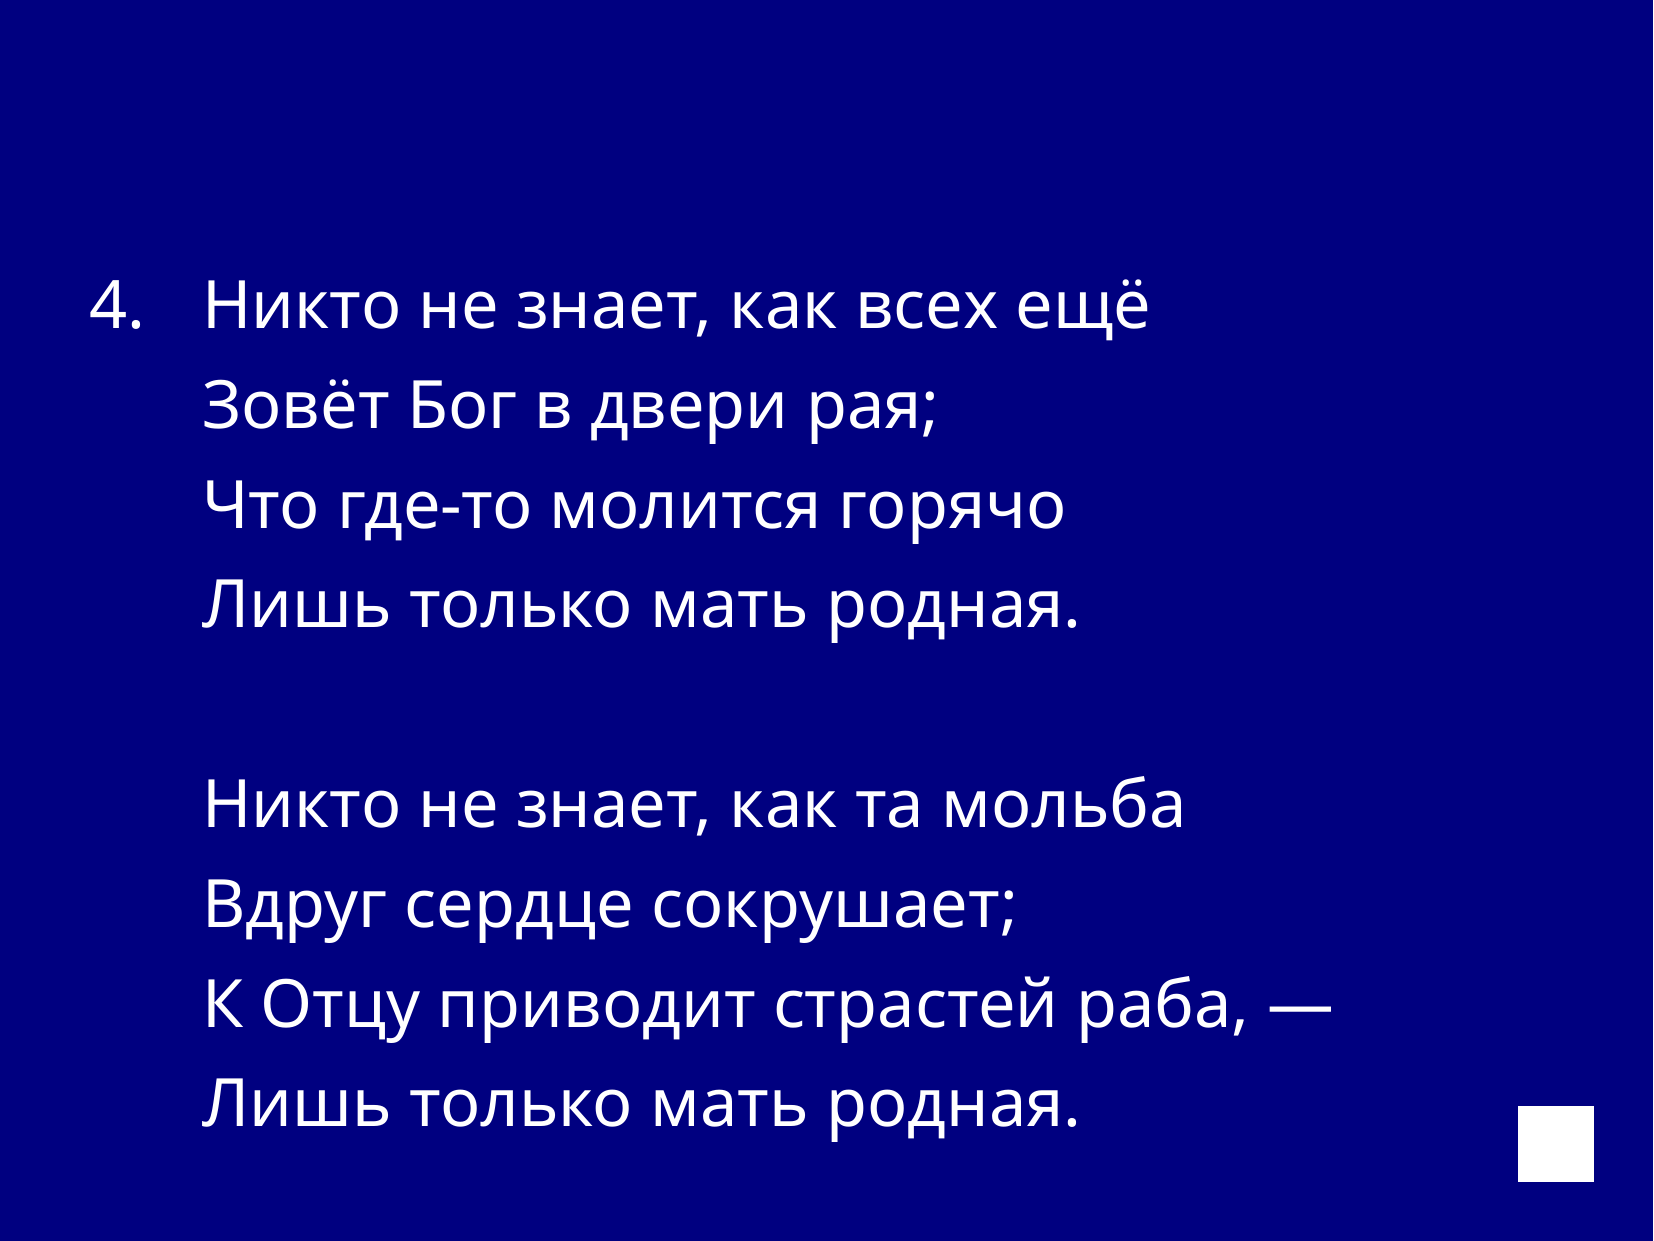

4.	Никто не знает, как всех ещё
	Зовёт Бог в двери рая;
	Что где-то молится горячо
	Лишь только мать родная.
	Никто не знает, как та мольба
	Вдруг сердце сокрушает;
	К Отцу приводит страстей раба, —
	Лишь только мать родная.